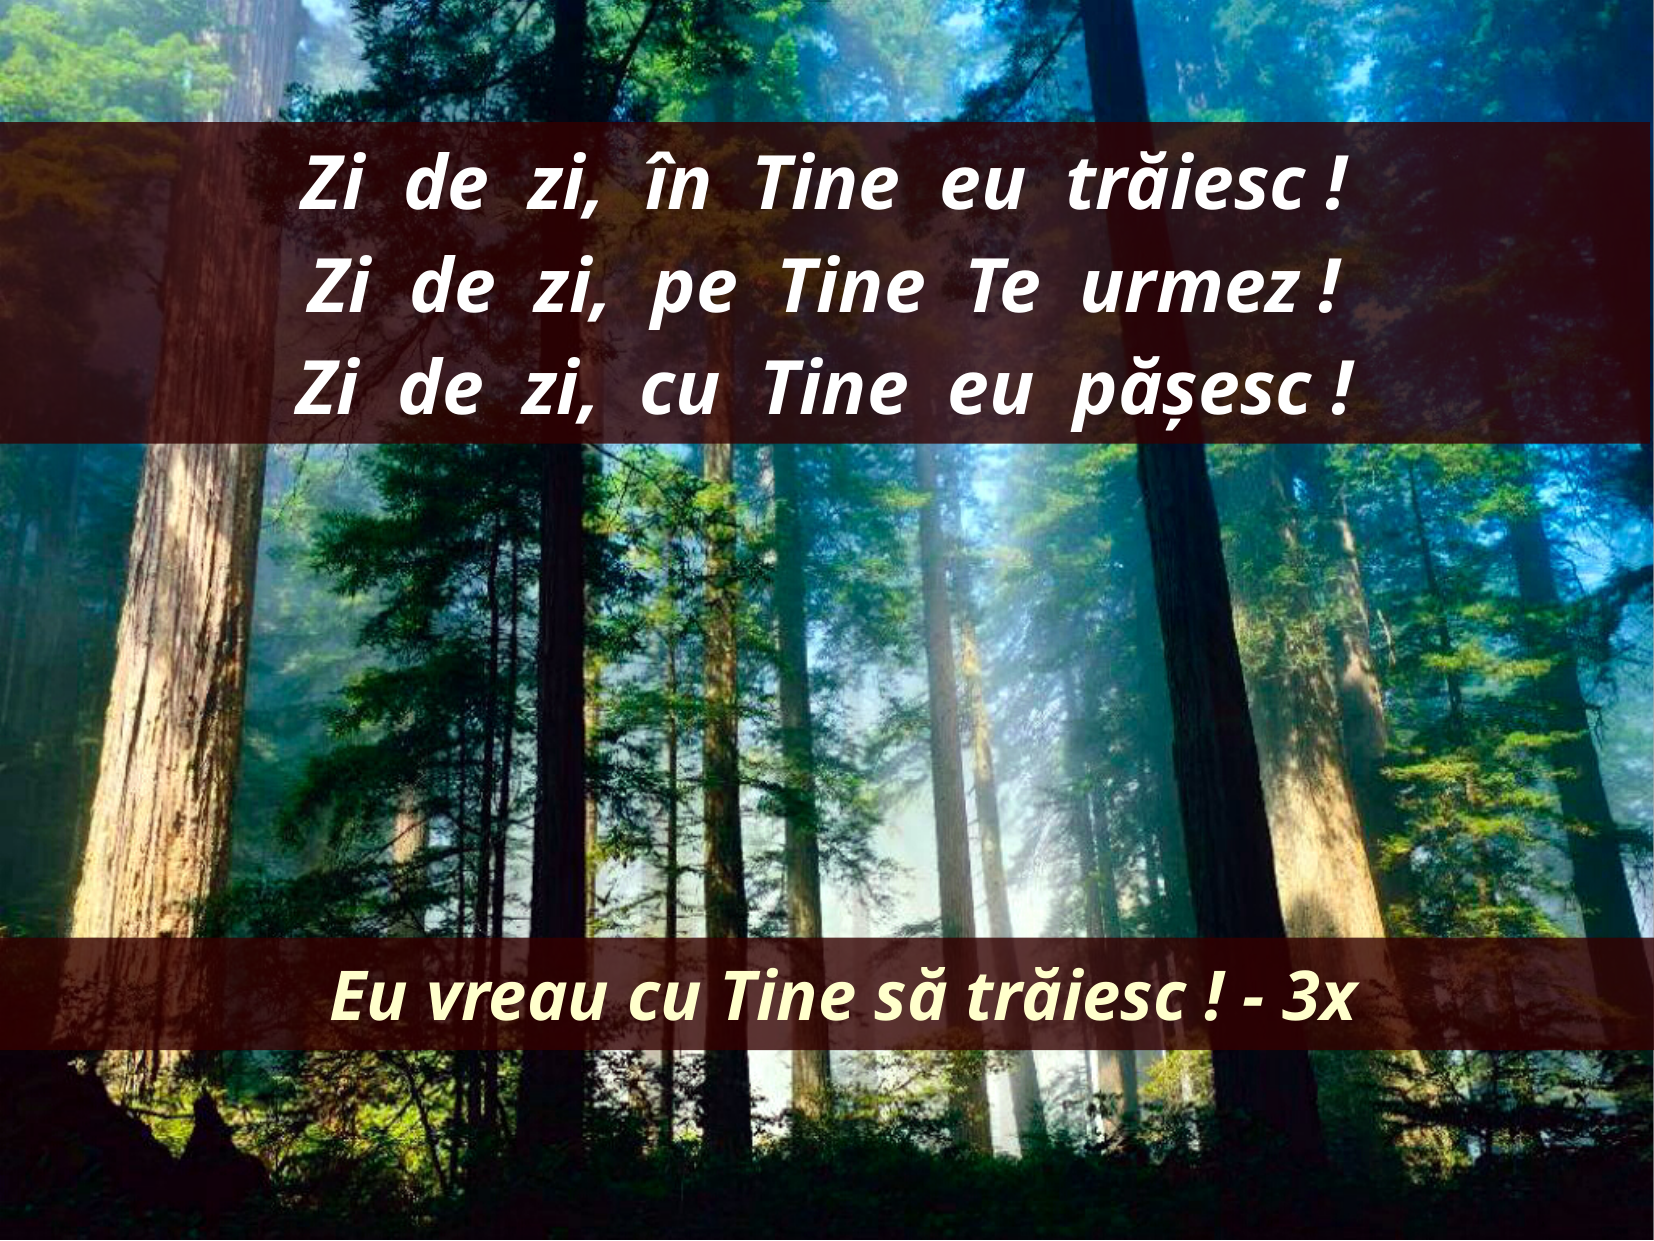

Zi de zi, în Tine eu trăiesc !
Zi de zi, pe Tine Te urmez !
Zi de zi, cu Tine eu păşesc !
Eu vreau cu Tine să trăiesc ! - 3x